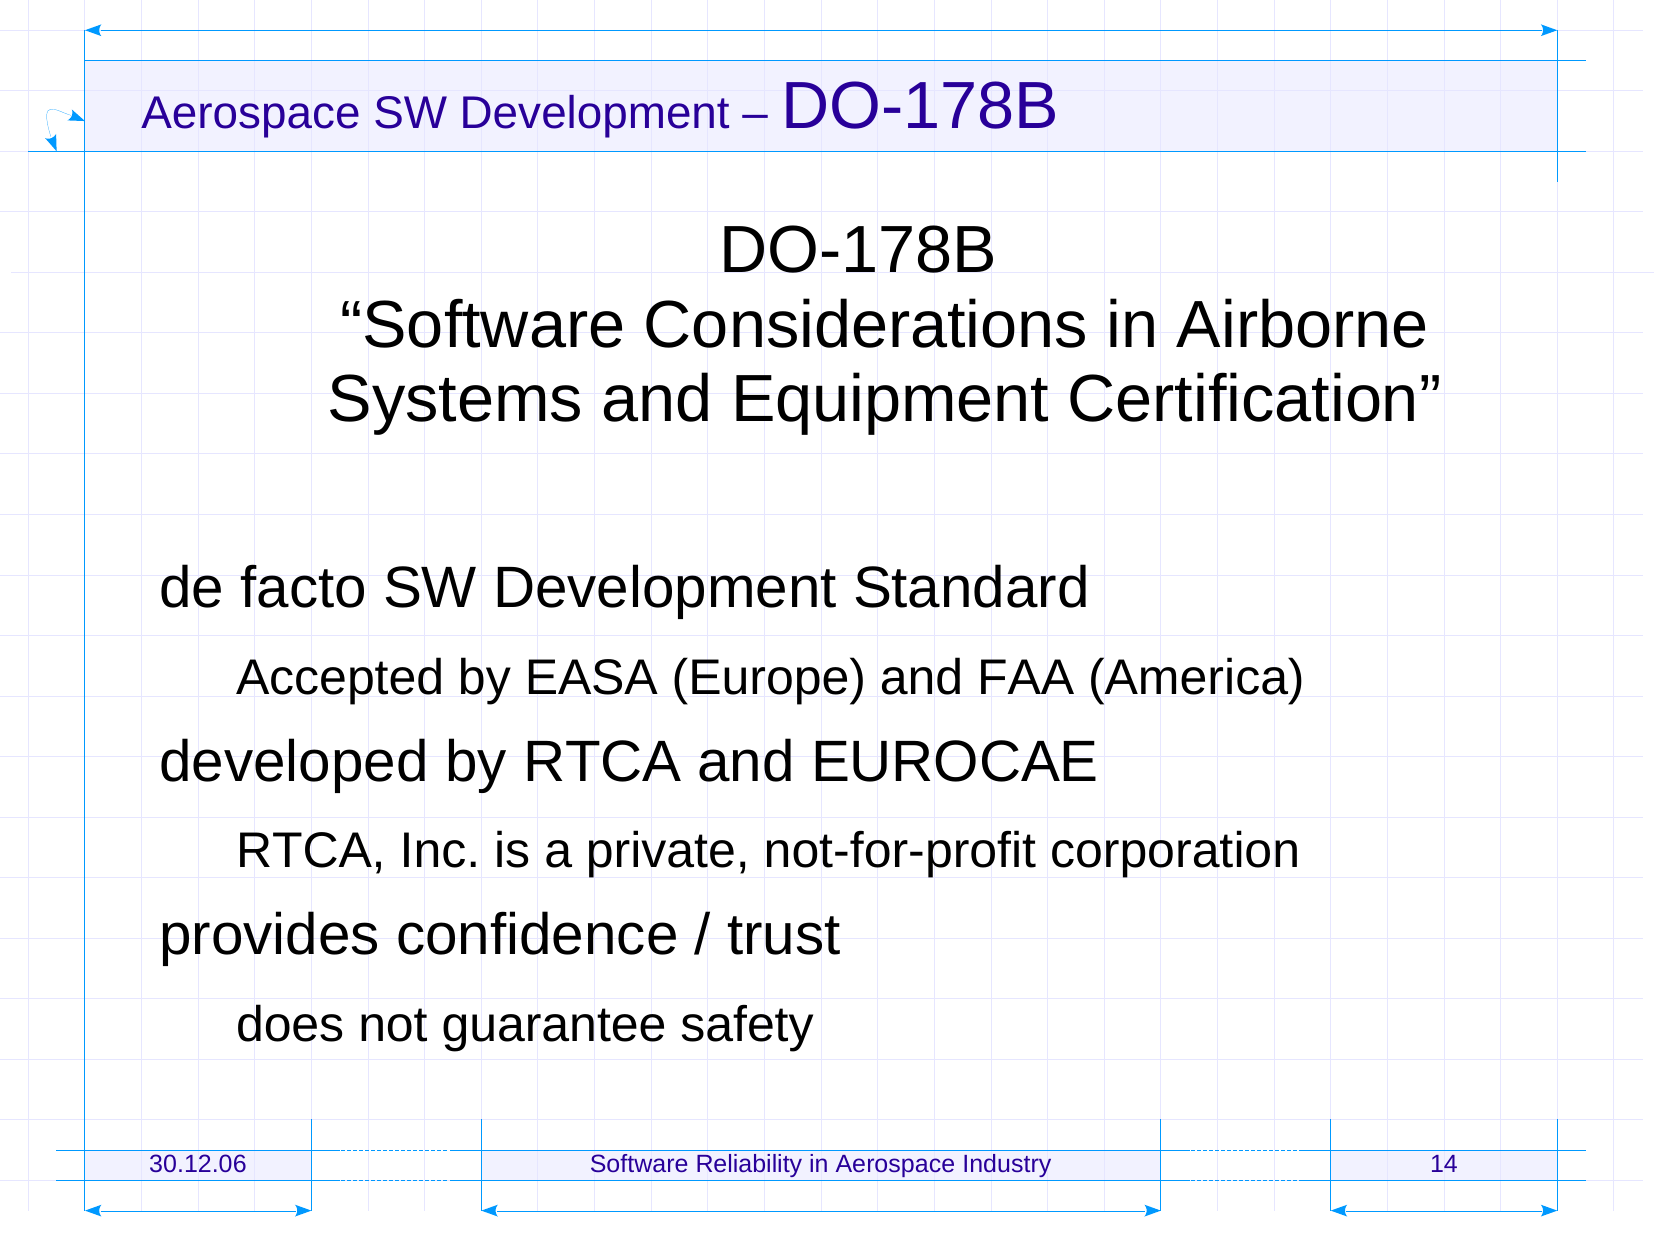

# Aerospace SW Development – DO-178B
DO-178B
“Software Considerations in Airborne Systems and Equipment Certification”
de facto SW Development Standard
Accepted by EASA (Europe) and FAA (America)
developed by RTCA and EUROCAE
RTCA, Inc. is a private, not-for-profit corporation
provides confidence / trust
does not guarantee safety
30.12.06
Software Reliability in Aerospace Industry
14